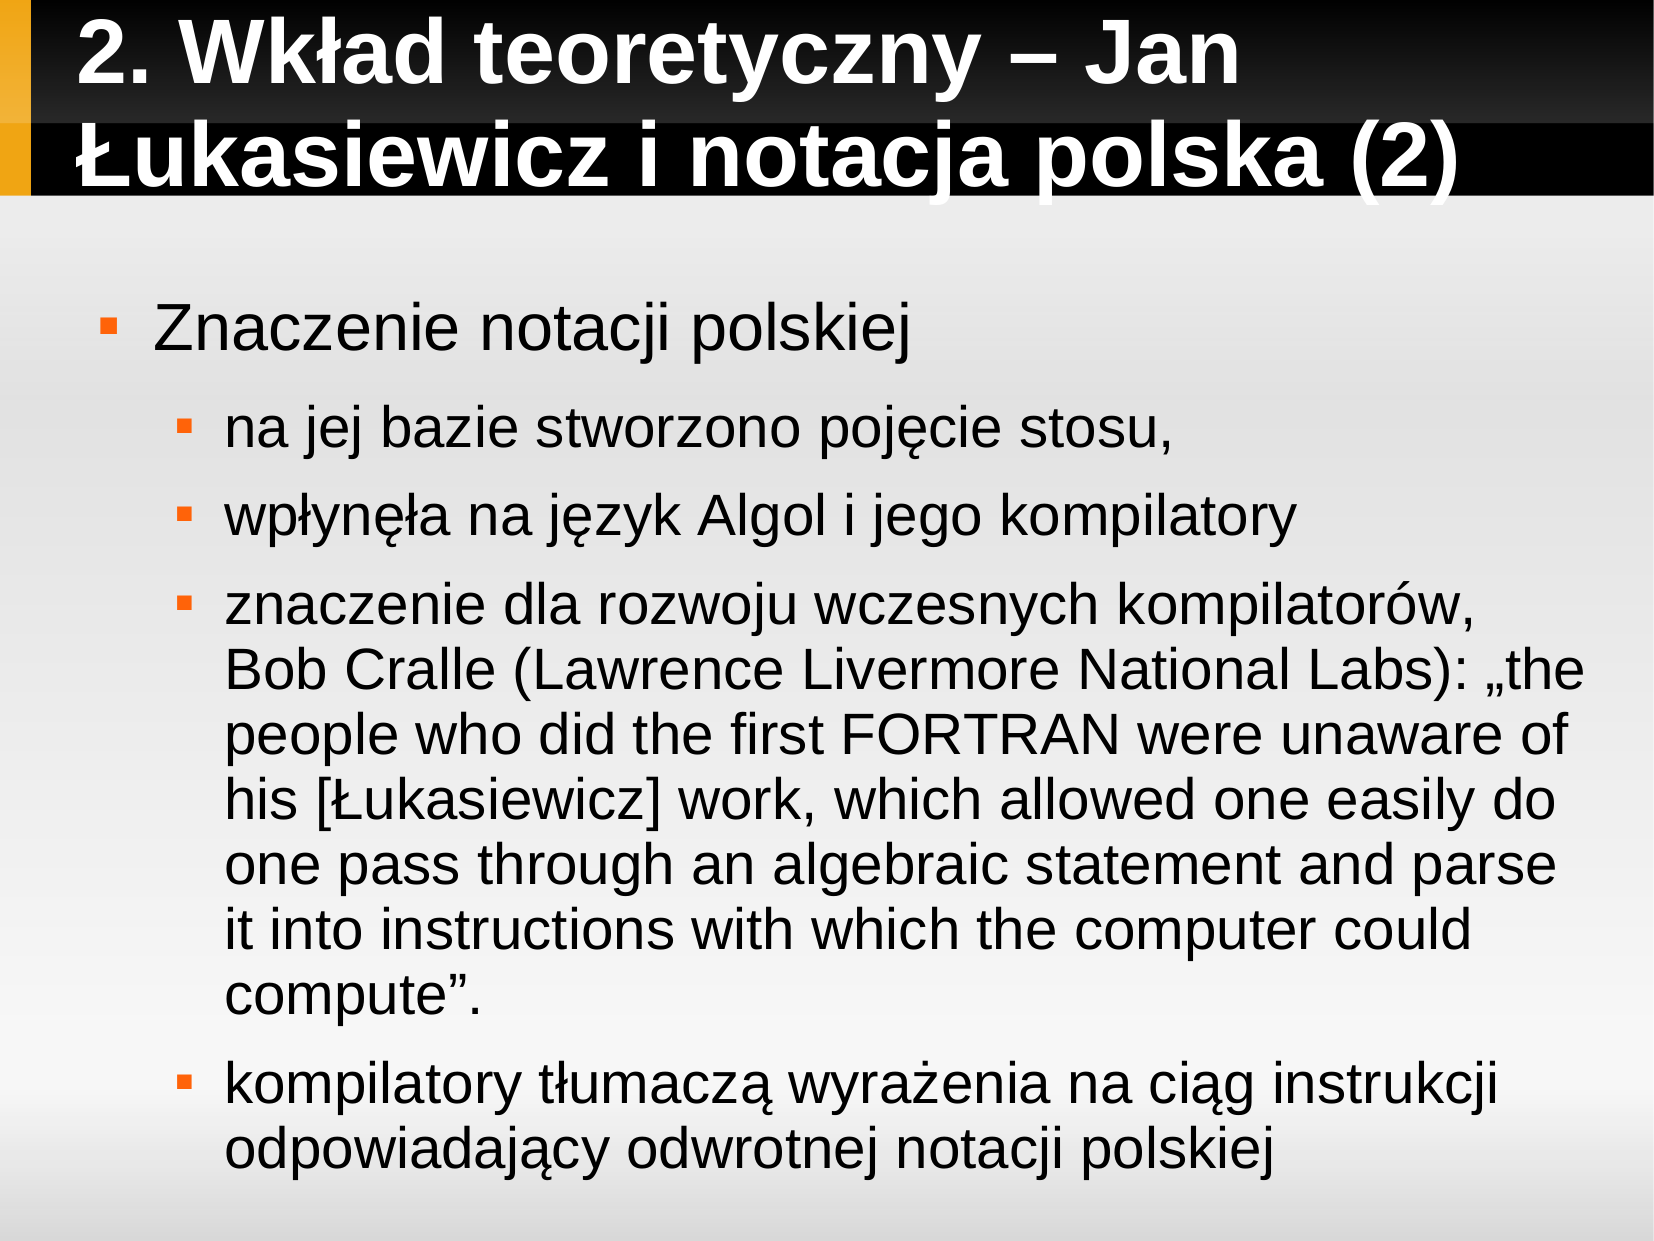

# 2. Wkład teoretyczny – Jan Łukasiewicz i notacja polska (2)
Znaczenie notacji polskiej
na jej bazie stworzono pojęcie stosu,
wpłynęła na język Algol i jego kompilatory
znaczenie dla rozwoju wczesnych kompilatorów, Bob Cralle (Lawrence Livermore National Labs): „the people who did the first FORTRAN were unaware of his [Łukasiewicz] work, which allowed one easily do one pass through an algebraic statement and parse it into instructions with which the computer could compute”.
kompilatory tłumaczą wyrażenia na ciąg instrukcji odpowiadający odwrotnej notacji polskiej